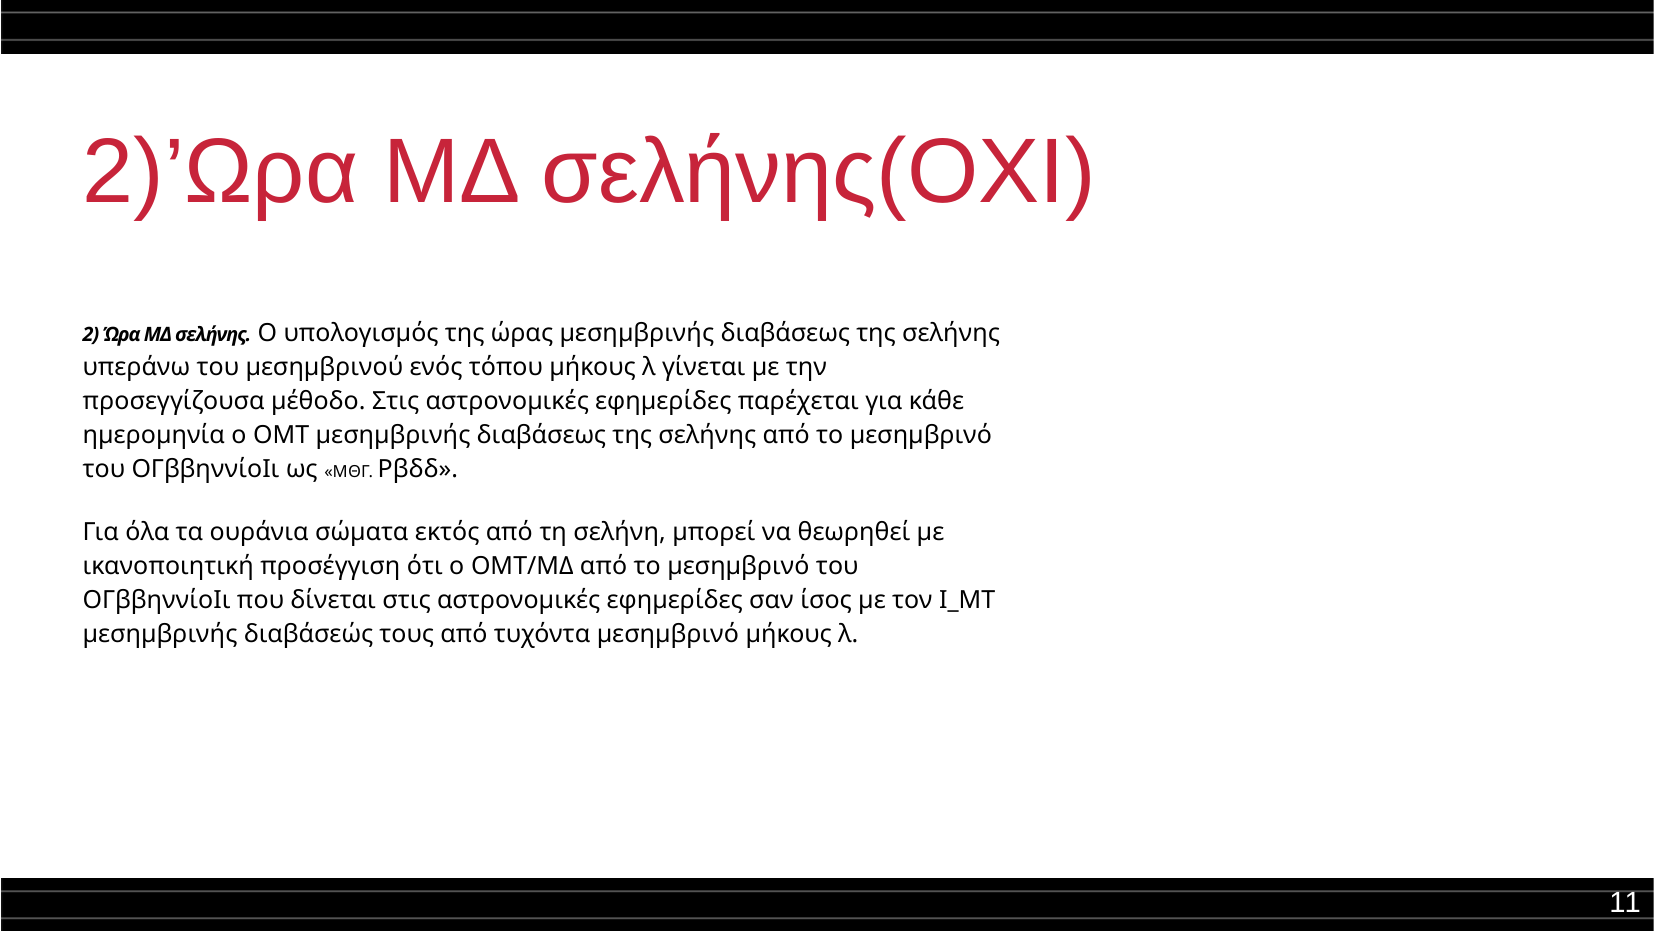

# 2)’Ωρα ΜΔ σελήνης(ΟΧΙ)
2) Ώρα ΜΔ σελήνης. Ο υπολογισμός της ώρας μεσημβρινής διαβάσεως της σελήνης υπεράνω του μεσημβρινού ενός τόπου μήκους λ γίνεται με την προσεγγίζουσα μέθοδο. Στις αστρονομικές εφημερίδες παρέχεται για κάθε ημερομηνία ο ΟΜΤ μεσημβρινής διαβάσεως της σελήνης από το μεσημβρινό του ΟΓββηννίοΙι ως «Μθγ. Ρβδδ».
Για όλα τα ουράνια σώματα εκτός από τη σελήνη, μπορεί να θεωρηθεί με ικανοποιητική προσέγγιση ότι ο ΟΜΤ/ΜΔ από το μεσημβρινό του ΟΓββηννίοΙι που δίνεται στις αστρονομικές εφημερίδες σαν ίσος με τον Ι_ΜΤ μεσημβρινής διαβάσεώς τους από τυχόντα μεσημβρινό μήκους λ.